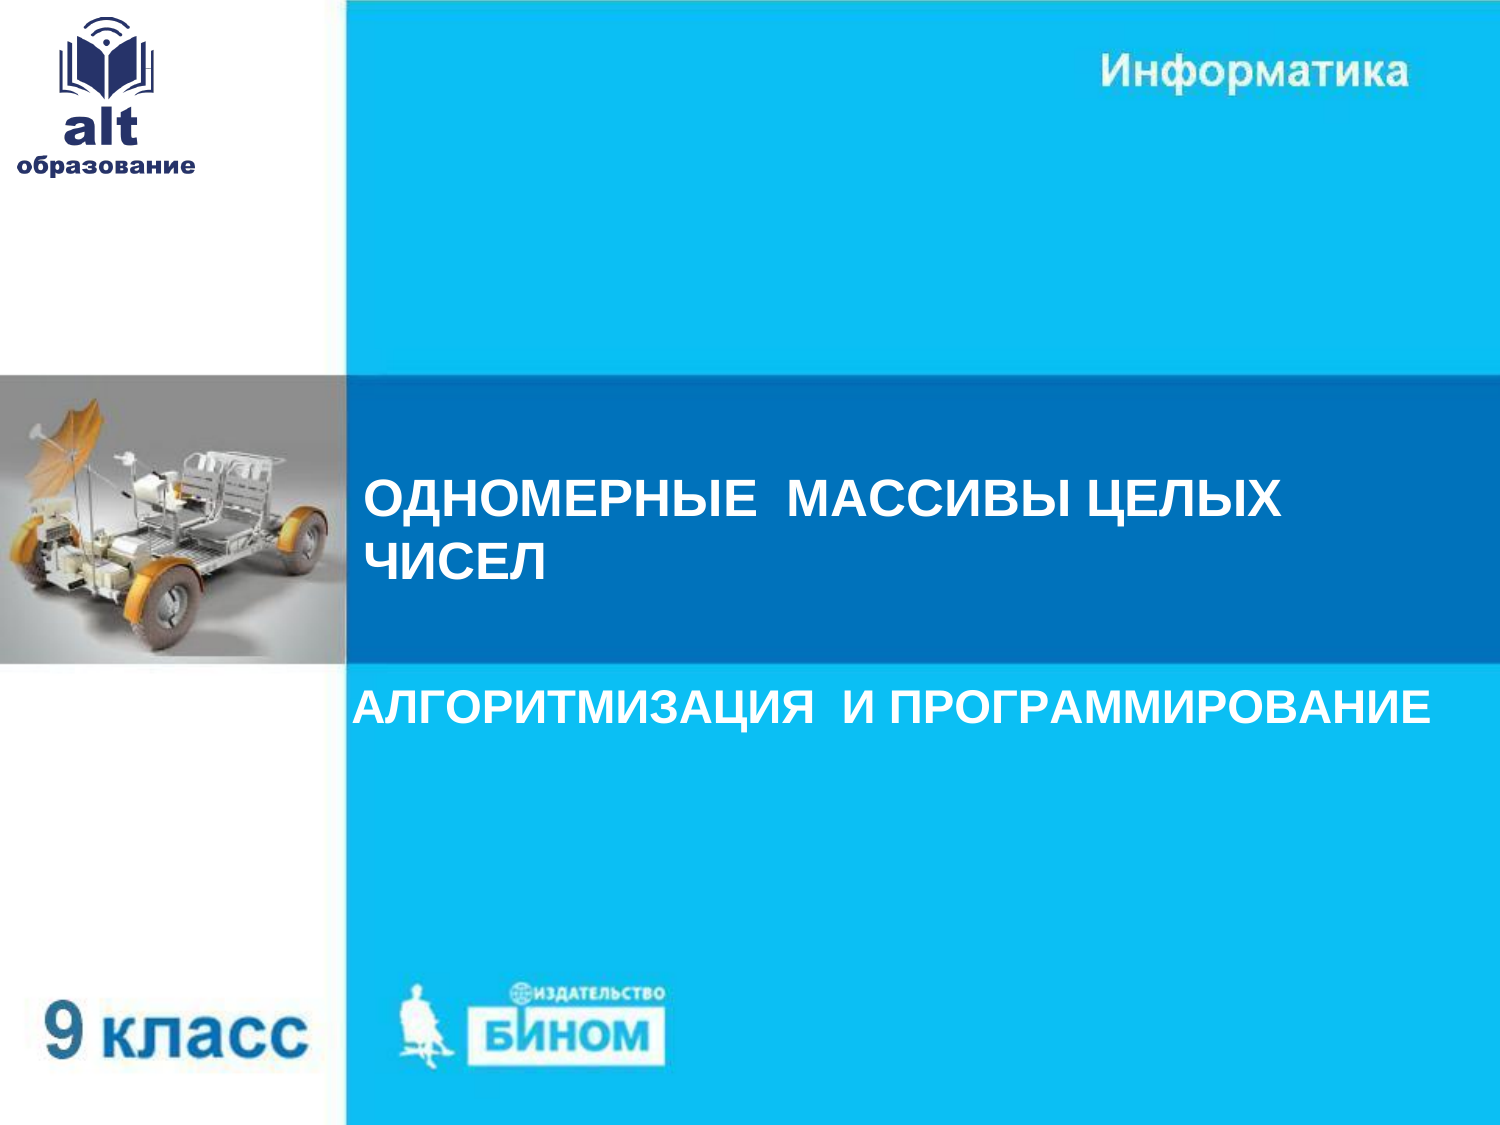

ОДНОМЕРНЫЕ МАССИВЫ ЦЕЛЫХ ЧИСЕЛ
АЛГОРИТМИЗАЦИЯ И ПРОГРАММИРОВАНИЕ